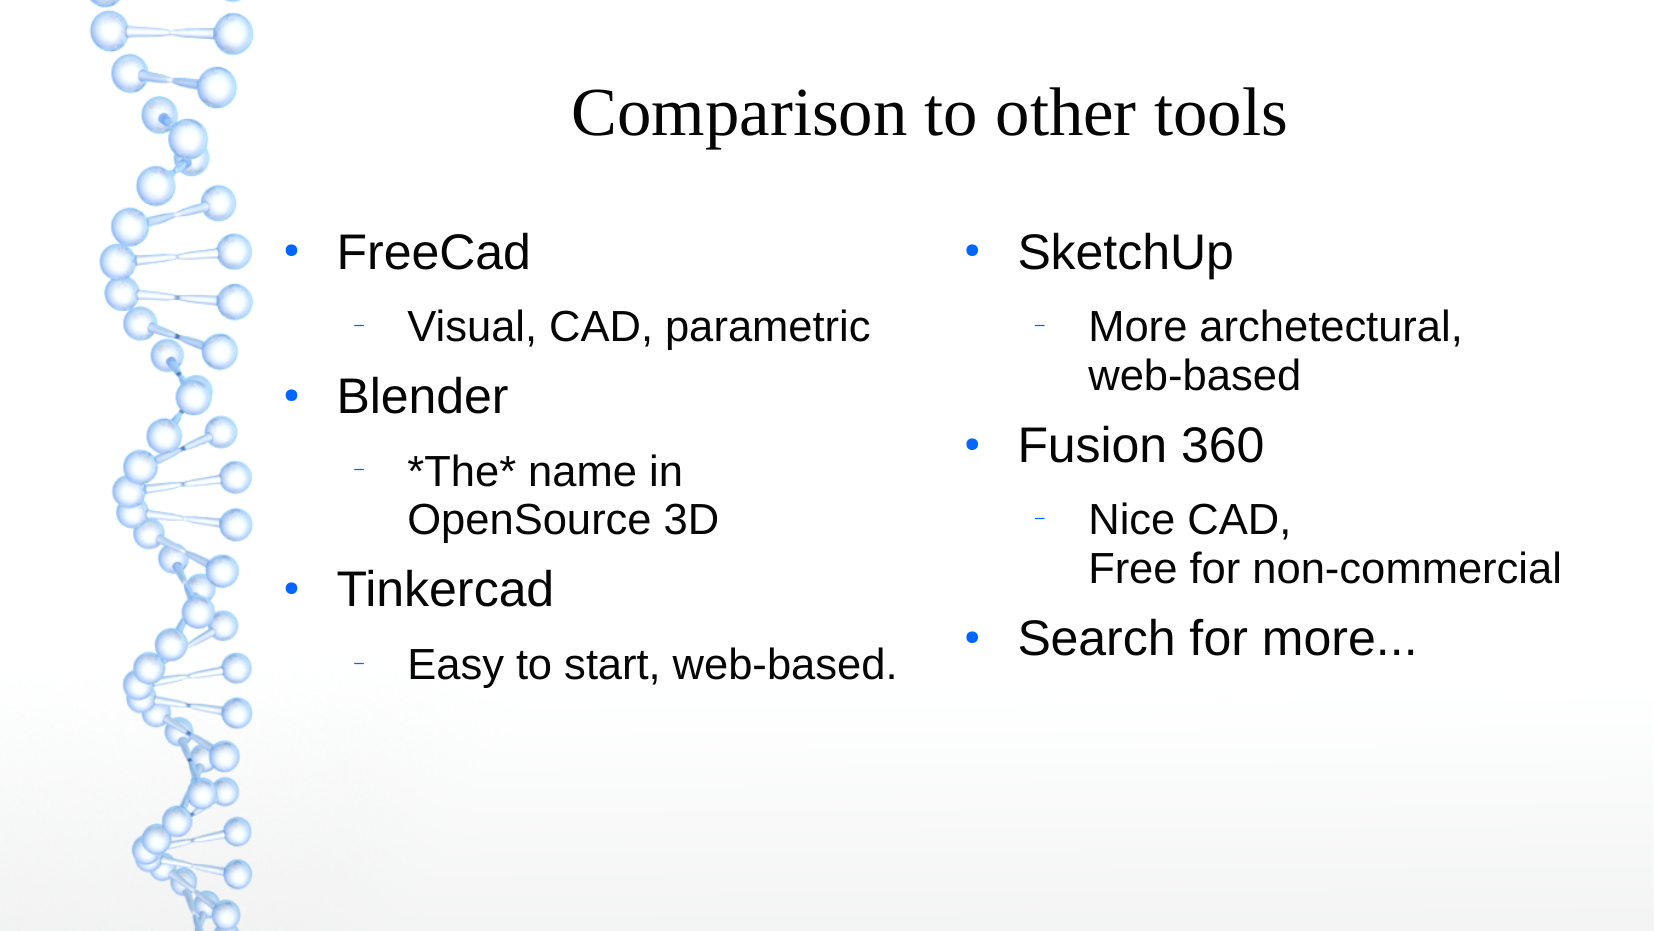

# Comparison to other tools
FreeCad
Visual, CAD, parametric
Blender
*The* name in OpenSource 3D
Tinkercad
Easy to start, web-based.
SketchUp
More archetectural,
web-based
Fusion 360
Nice CAD,
Free for non-commercial
Search for more...